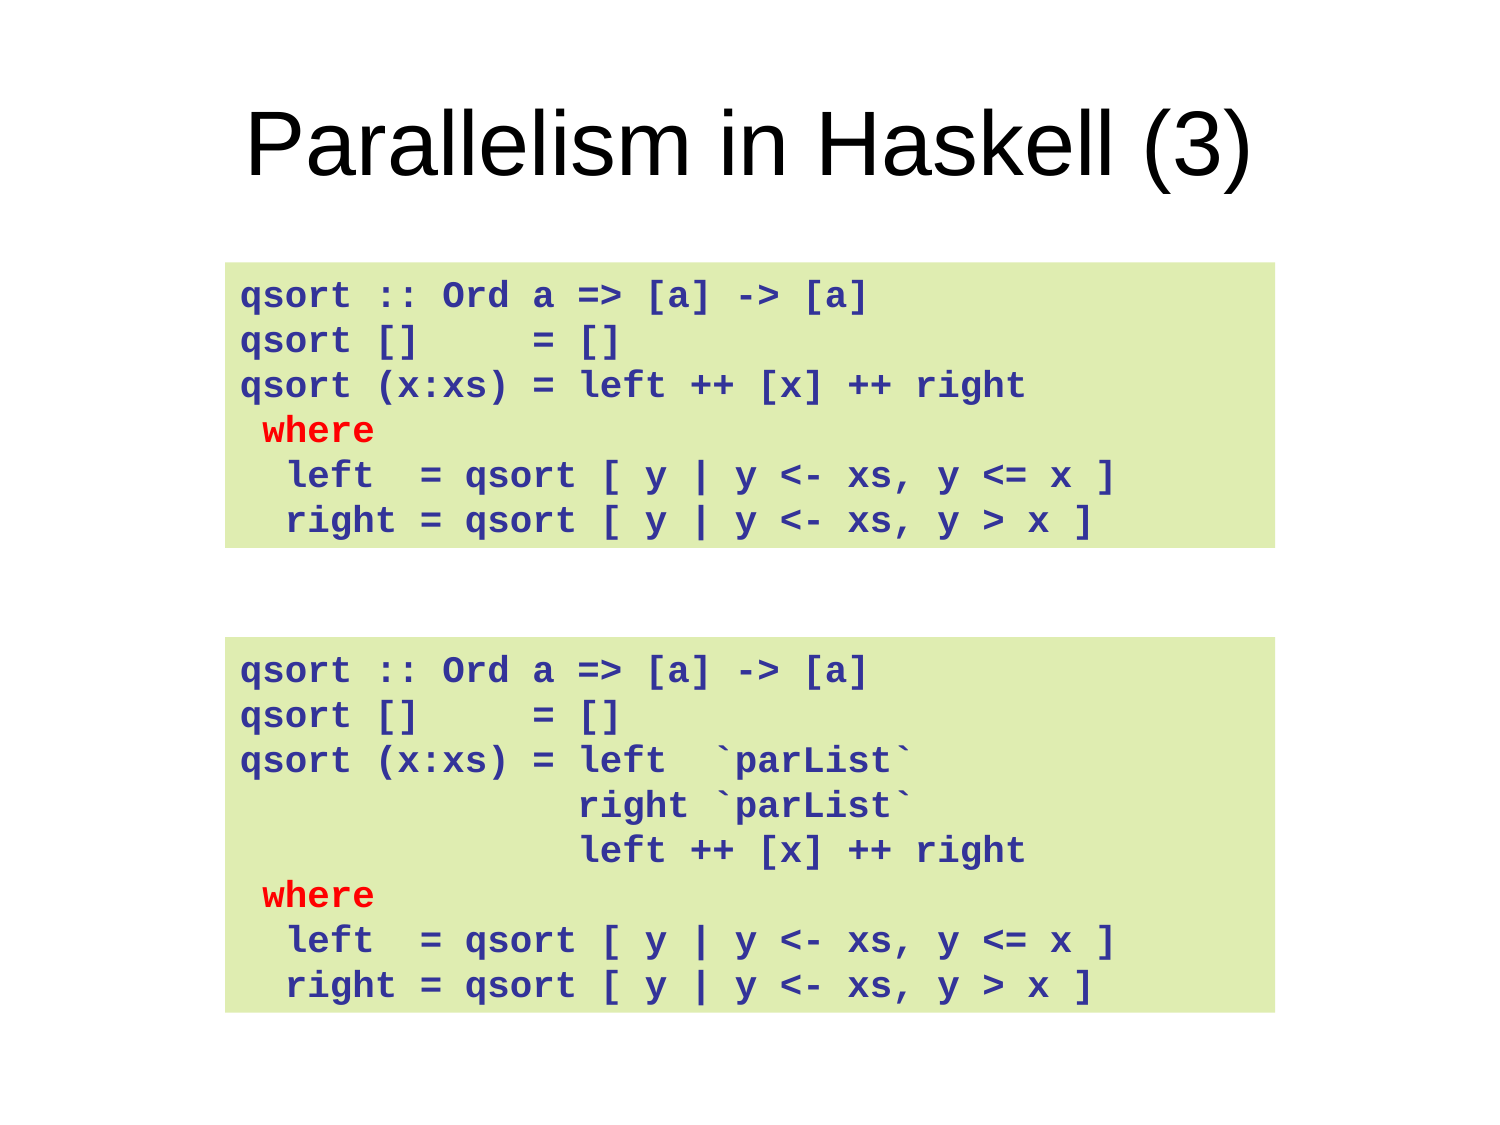

# Parallelism in Haskell (3)
qsort :: Ord a => [a] -> [a]
qsort [] = []
qsort (x:xs) = left ++ [x] ++ right
 where
 left = qsort [ y | y <- xs, y <= x ]
 right = qsort [ y | y <- xs, y > x ]
qsort :: Ord a => [a] -> [a]
qsort [] = []
qsort (x:xs) = left `parList`
 right `parList`
 left ++ [x] ++ right
 where
 left = qsort [ y | y <- xs, y <= x ]
 right = qsort [ y | y <- xs, y > x ]